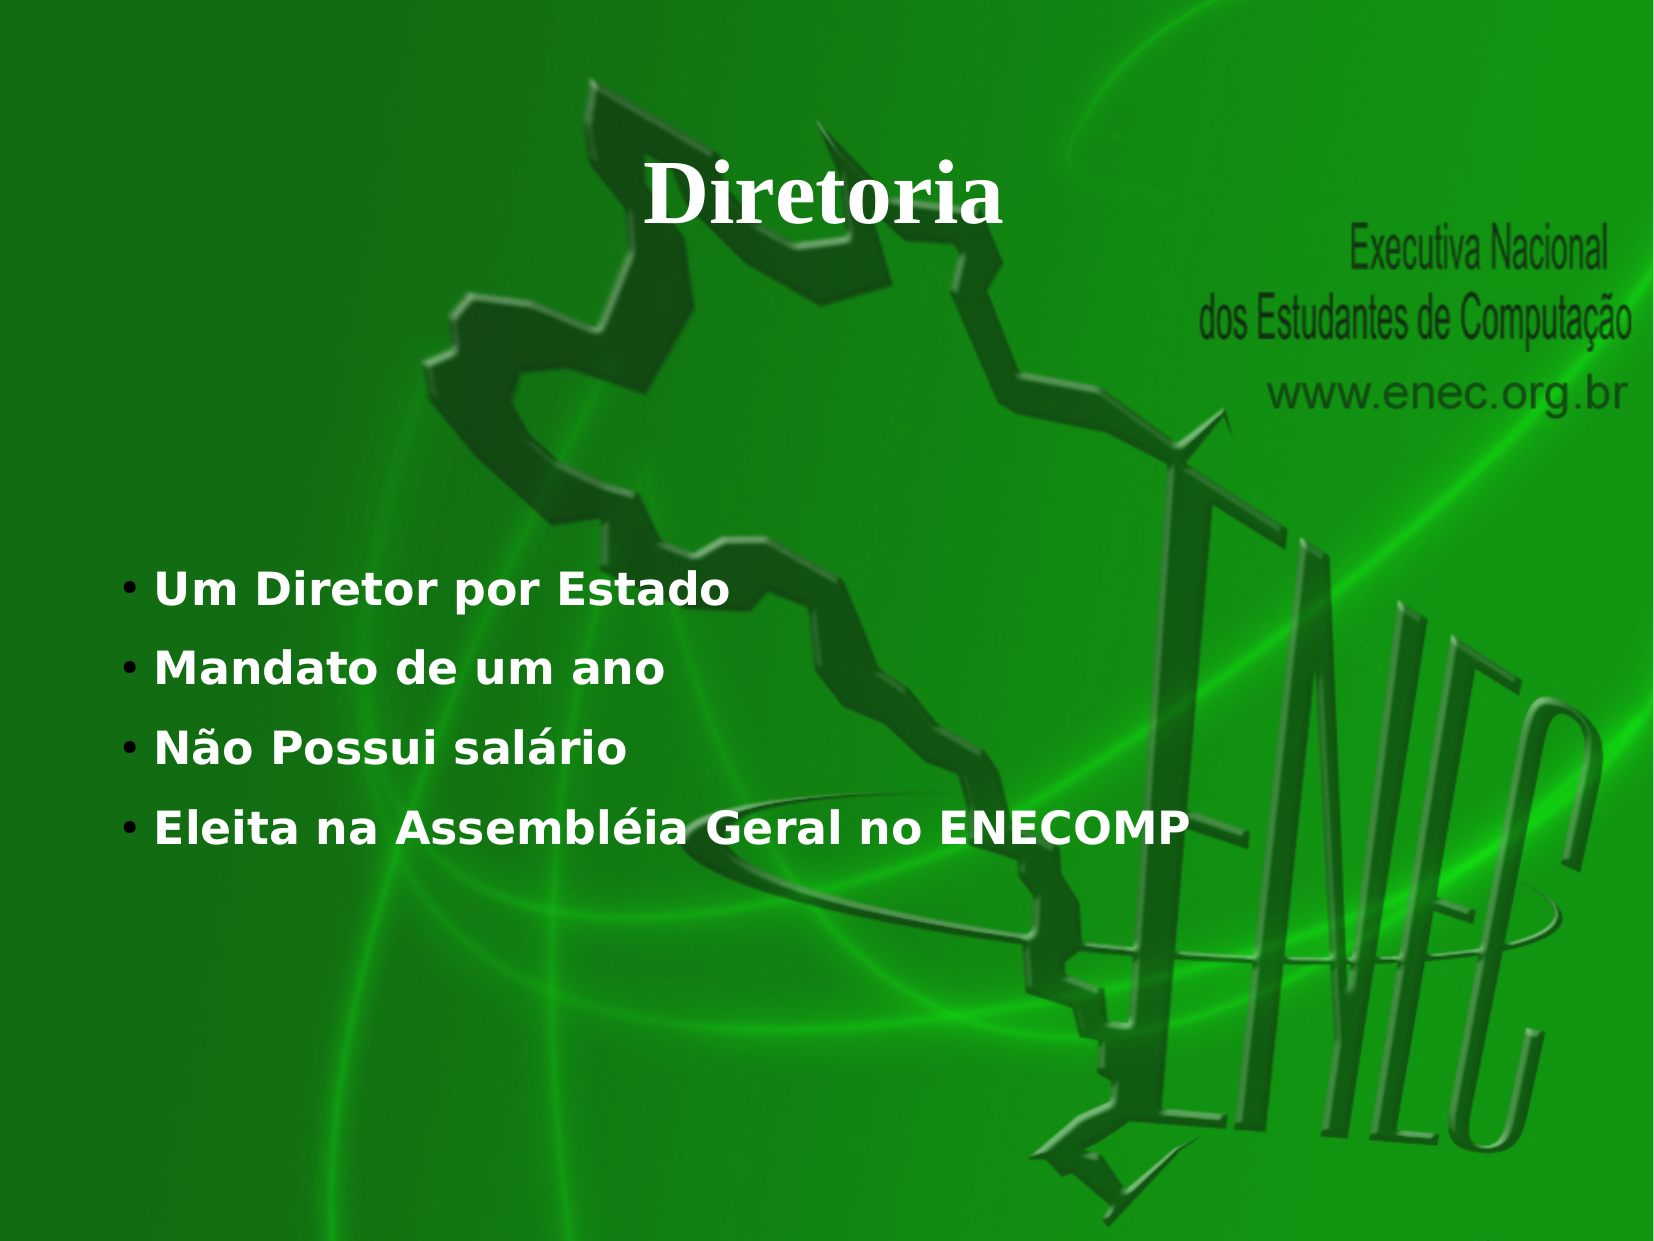

# Diretoria
 Um Diretor por Estado
 Mandato de um ano
 Não Possui salário
 Eleita na Assembléia Geral no ENECOMP